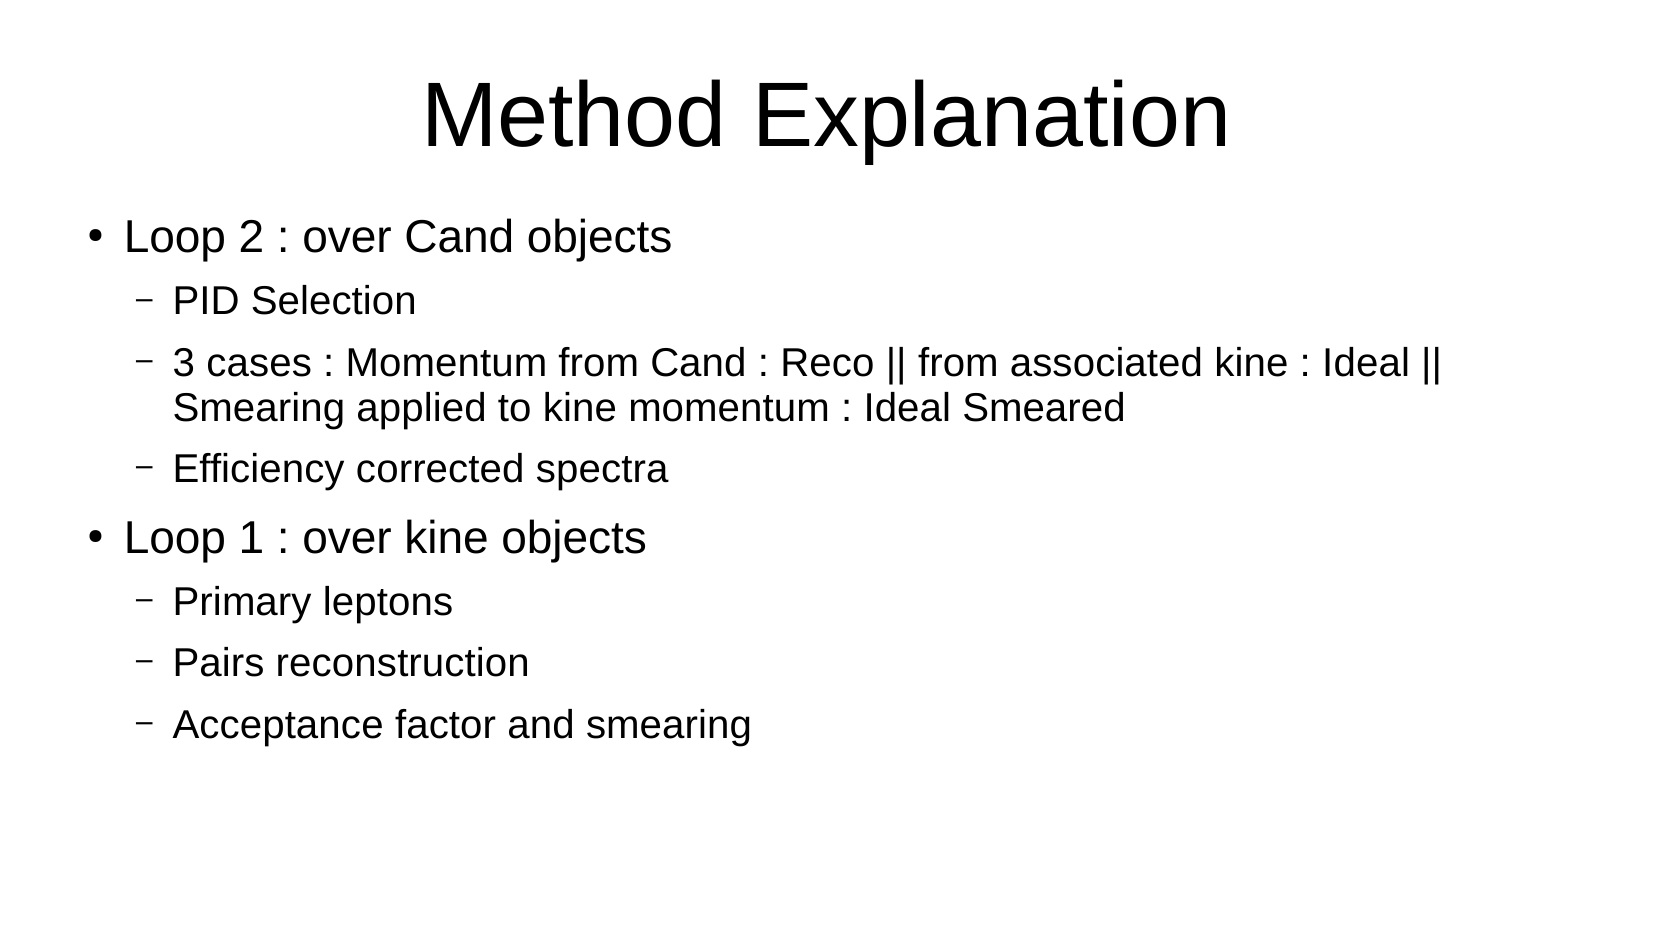

# Method Explanation
Loop 2 : over Cand objects
PID Selection
3 cases : Momentum from Cand : Reco || from associated kine : Ideal || Smearing applied to kine momentum : Ideal Smeared
Efficiency corrected spectra
Loop 1 : over kine objects
Primary leptons
Pairs reconstruction
Acceptance factor and smearing